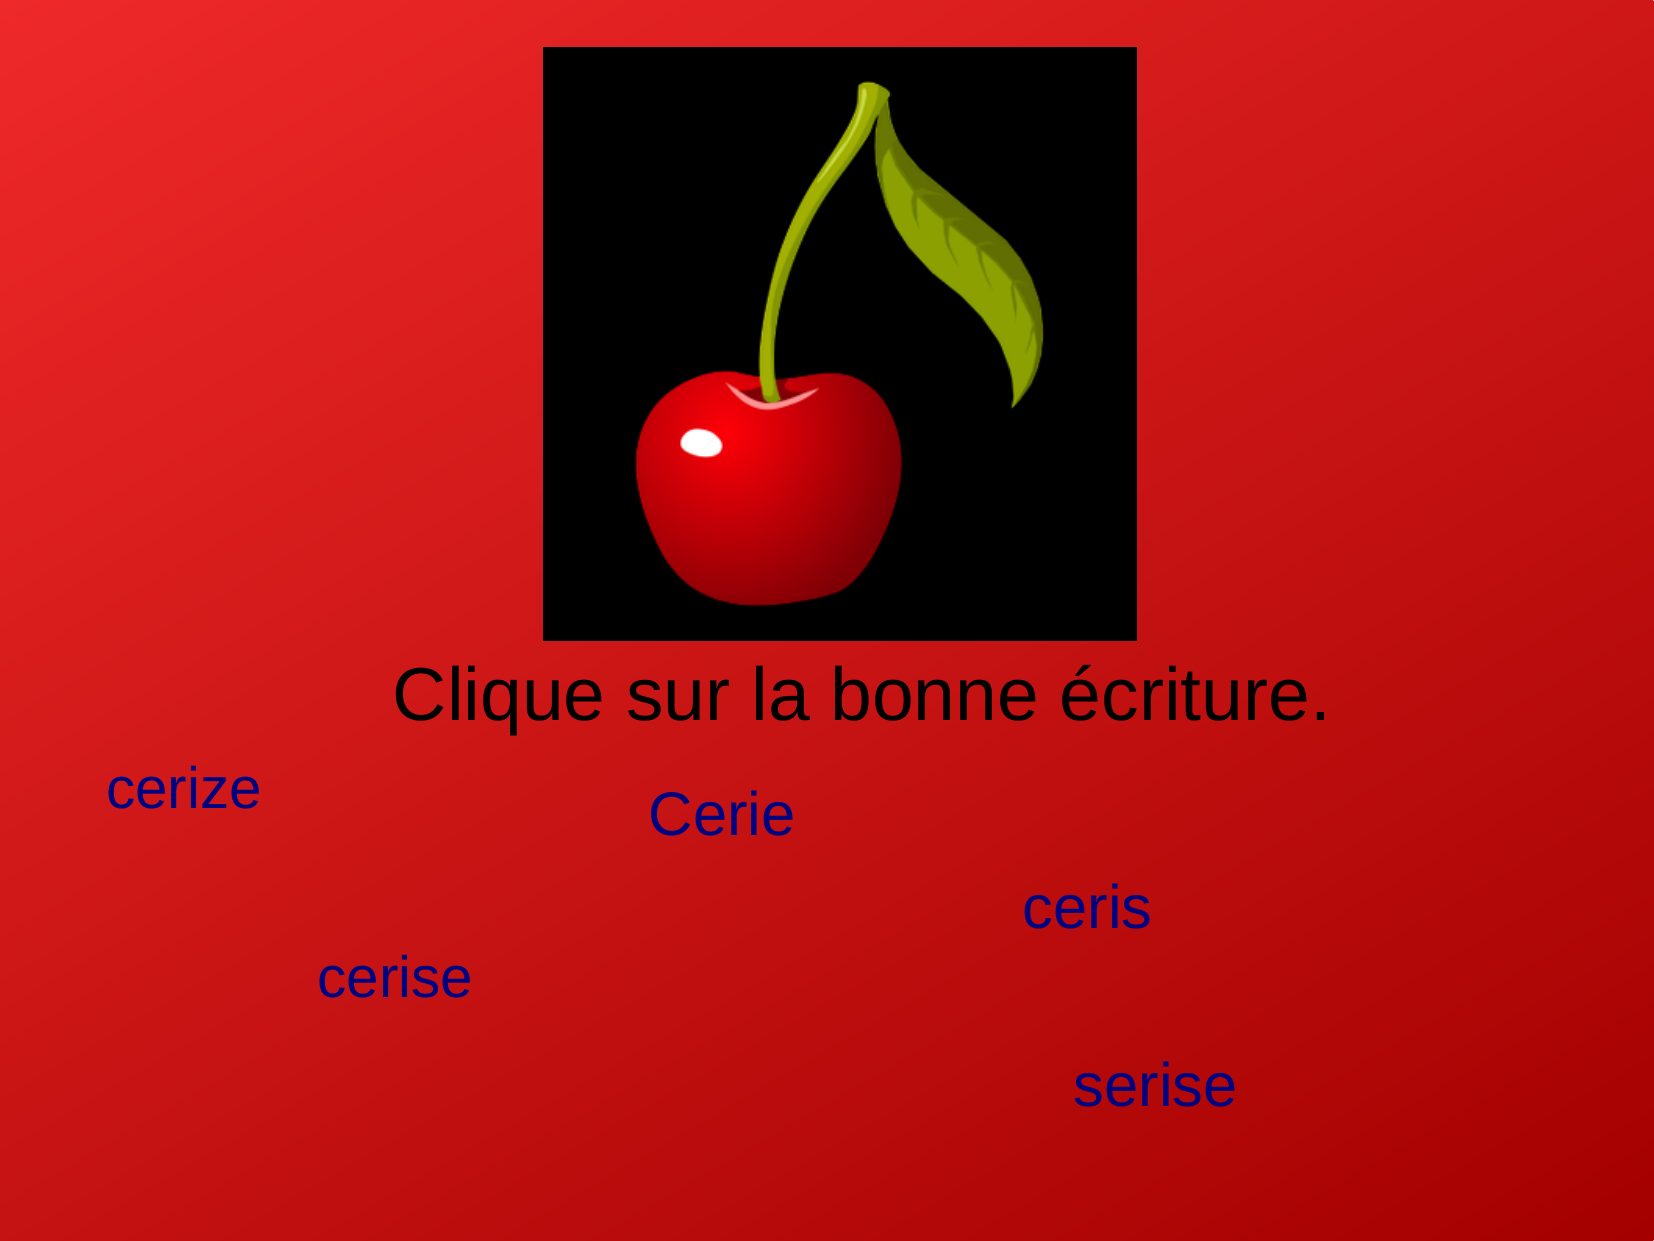

# Clique sur la bonne écriture.
cerize
 cerise
Cerie
 ceris
 serise